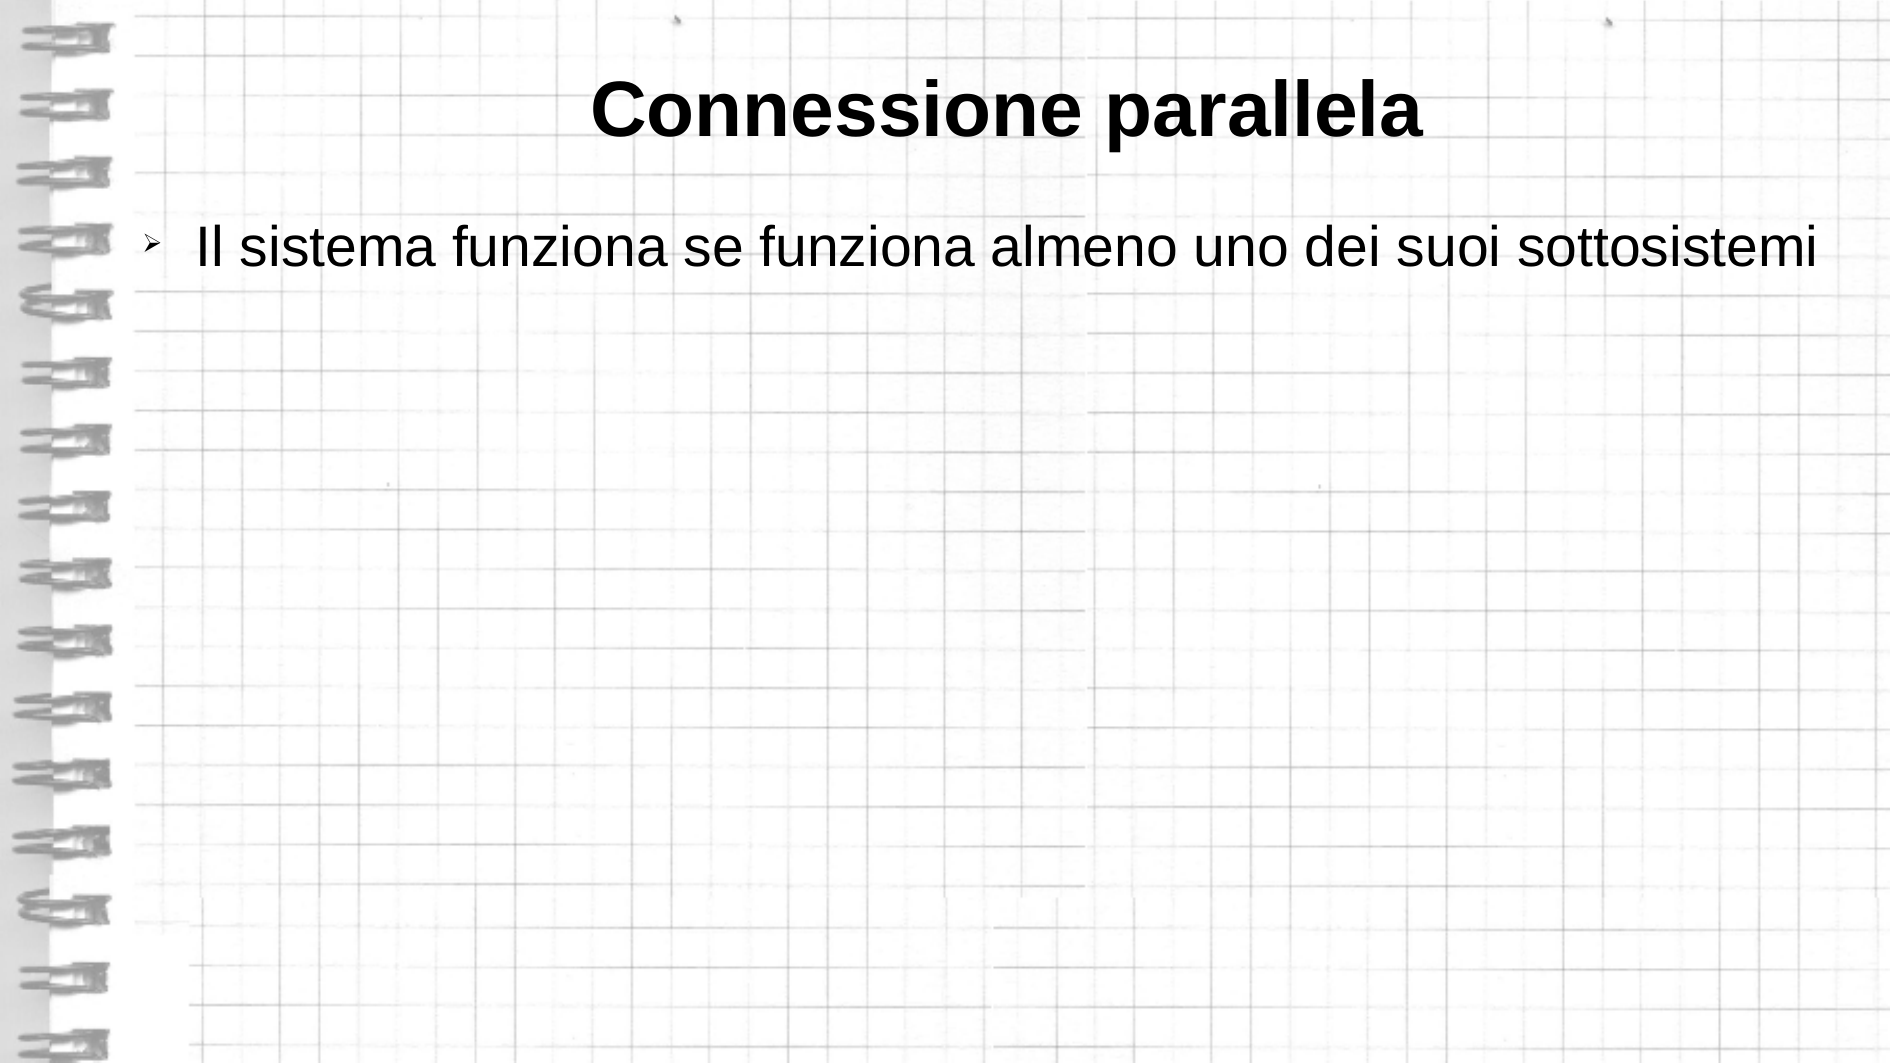

# Connessione parallela
Il sistema funziona se funziona almeno uno dei suoi sottosistemi